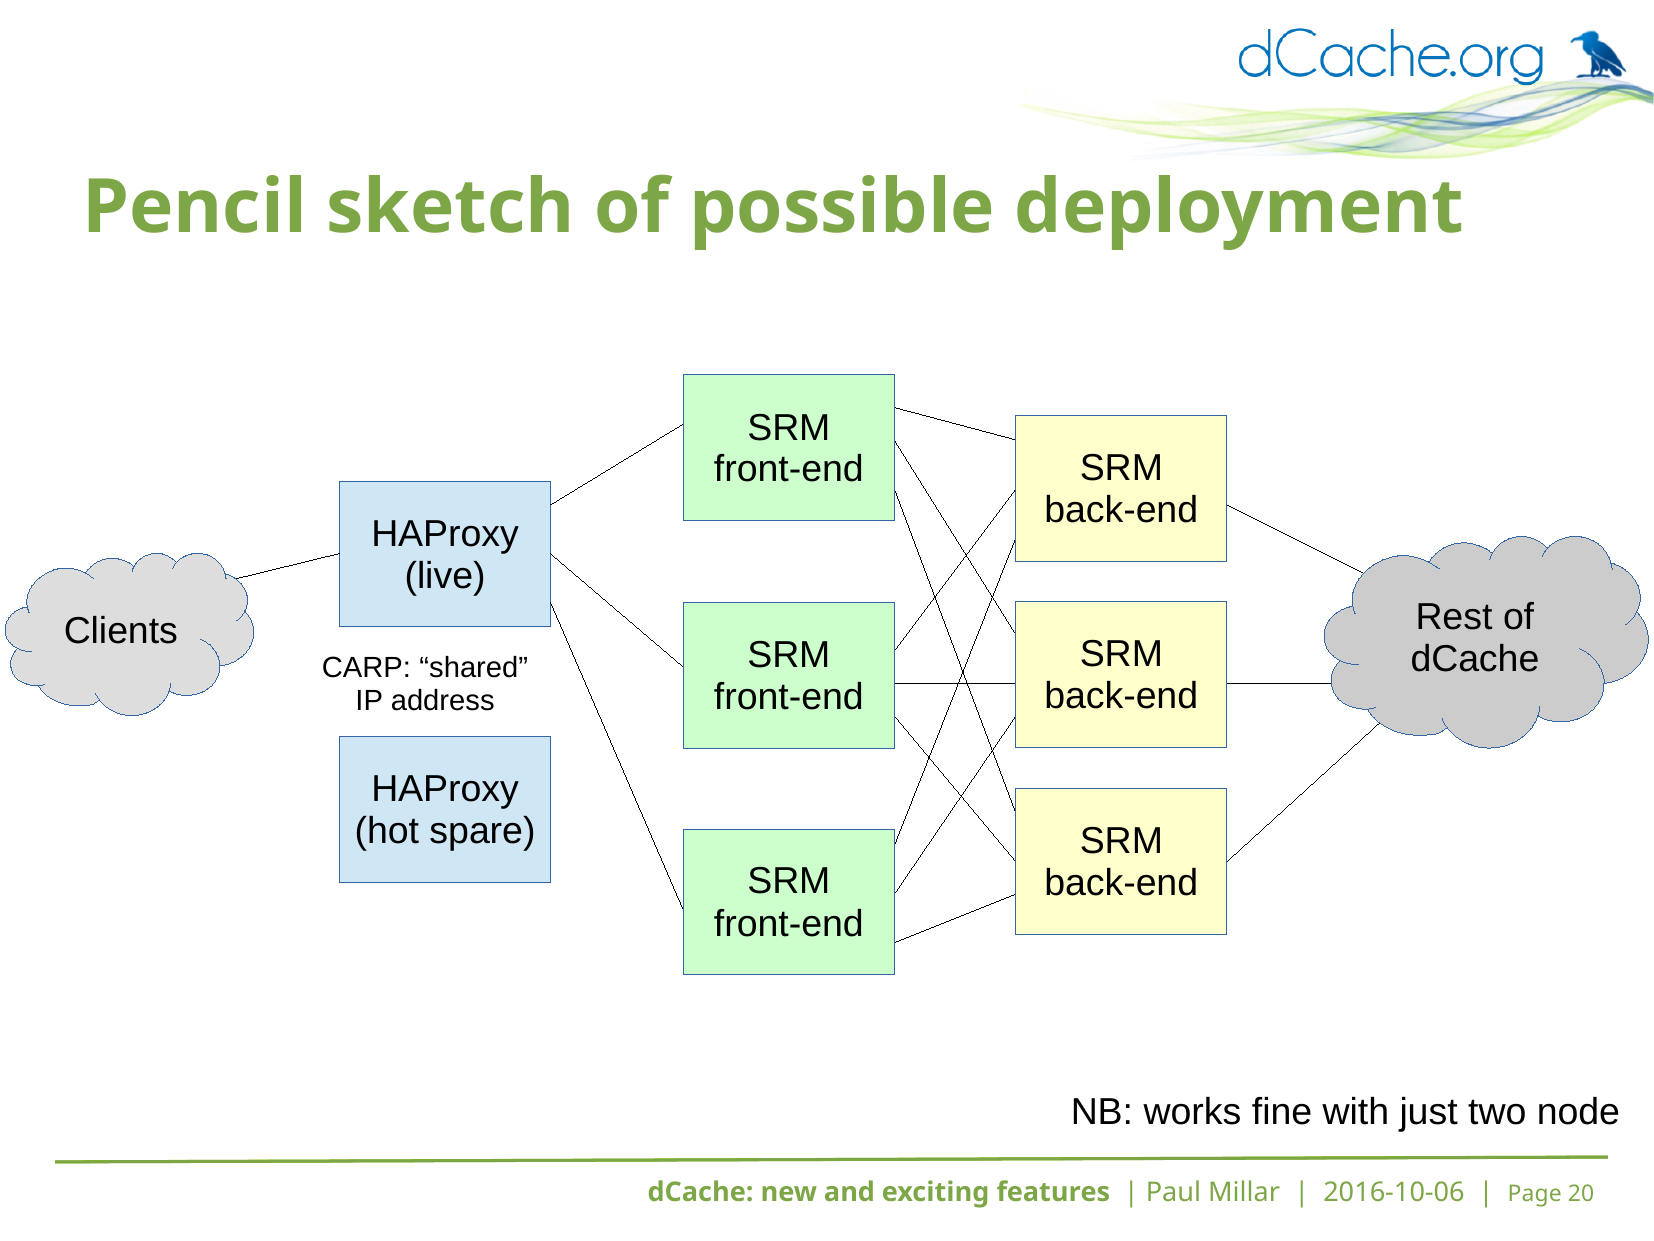

# Pencil sketch of possible deployment
SRM
front-end
SRM
back-end
HAProxy
(live)
Rest of
dCache
Clients
SRM
back-end
SRM
front-end
CARP: “shared” IP address
HAProxy
(hot spare)
SRM
back-end
SRM
front-end
NB: works fine with just two node
20